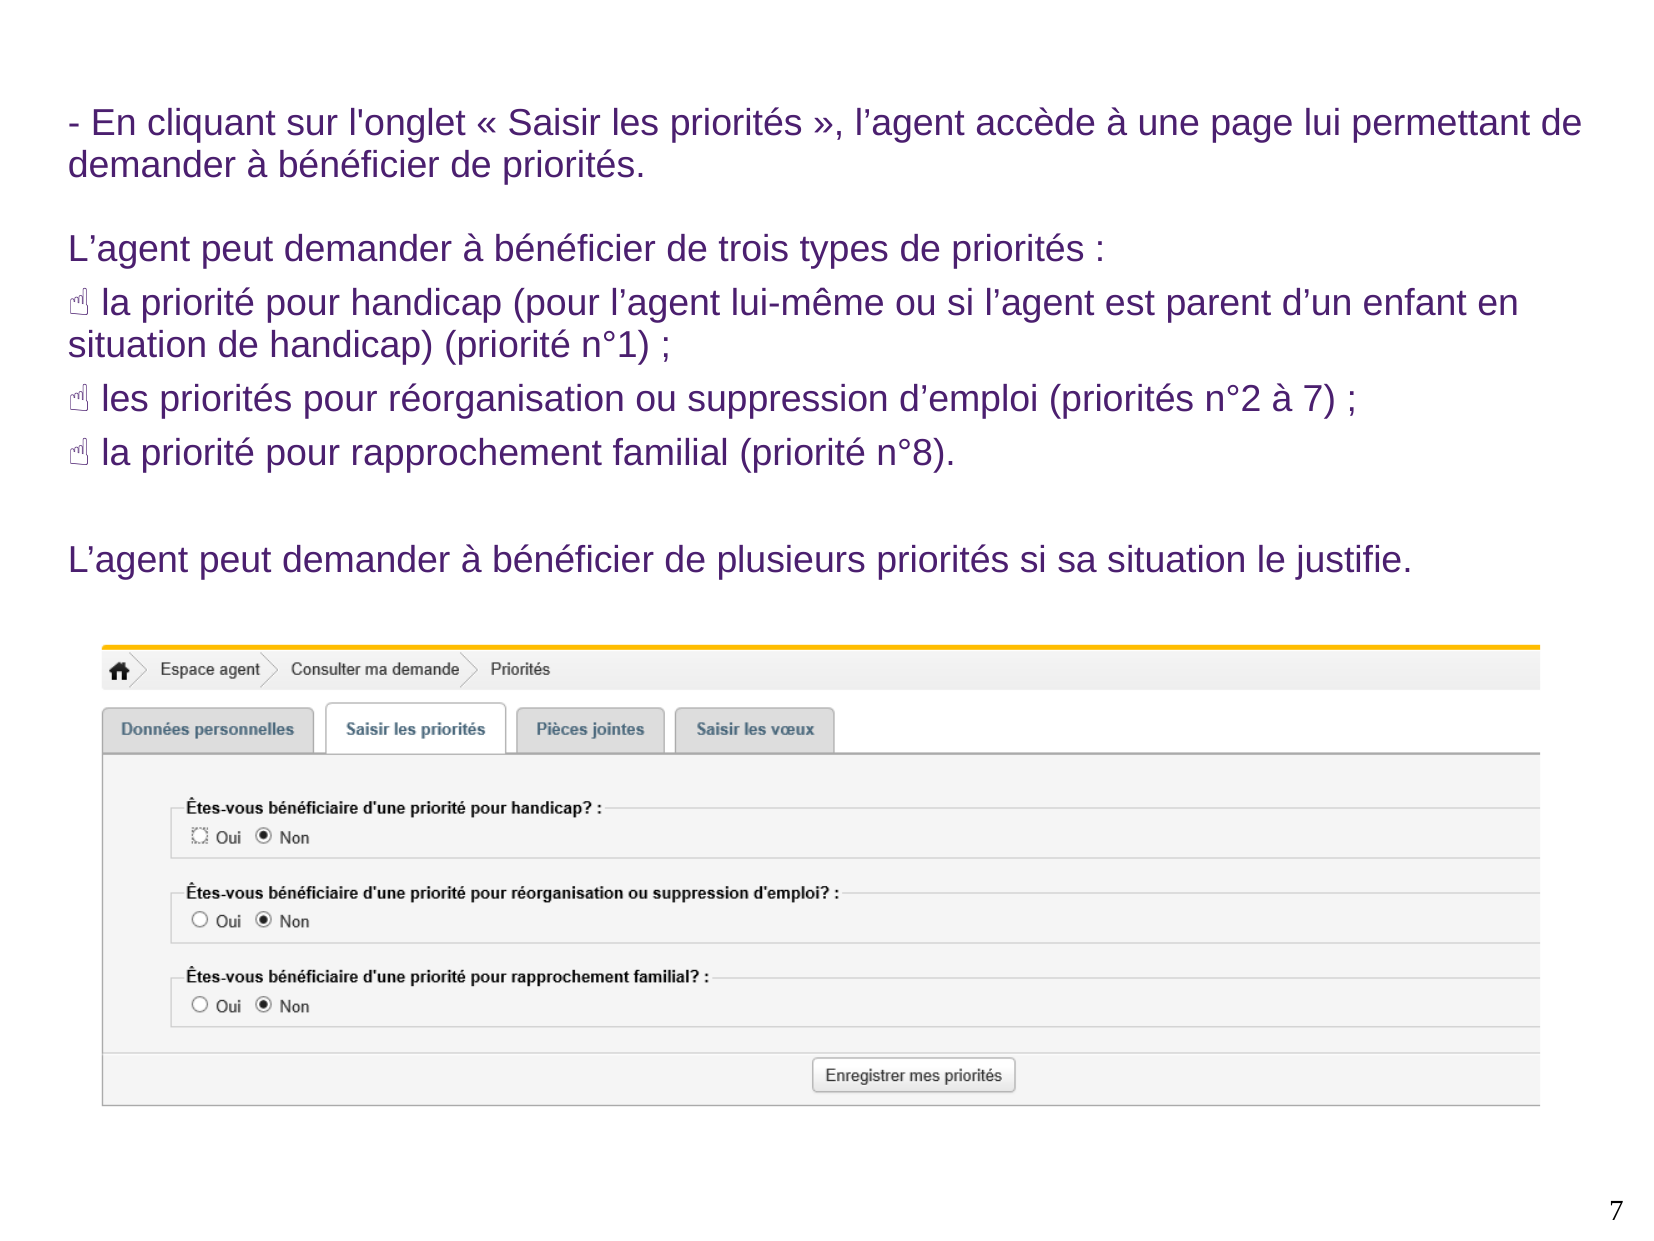

- En cliquant sur l'onglet « Saisir les priorités », l’agent accède à une page lui permettant de demander à bénéficier de priorités.
L’agent peut demander à bénéficier de trois types de priorités :
 la priorité pour handicap (pour l’agent lui-même ou si l’agent est parent d’un enfant en situation de handicap) (priorité n°1) ;
 les priorités pour réorganisation ou suppression d’emploi (priorités n°2 à 7) ;
 la priorité pour rapprochement familial (priorité n°8).
L’agent peut demander à bénéficier de plusieurs priorités si sa situation le justifie.
7